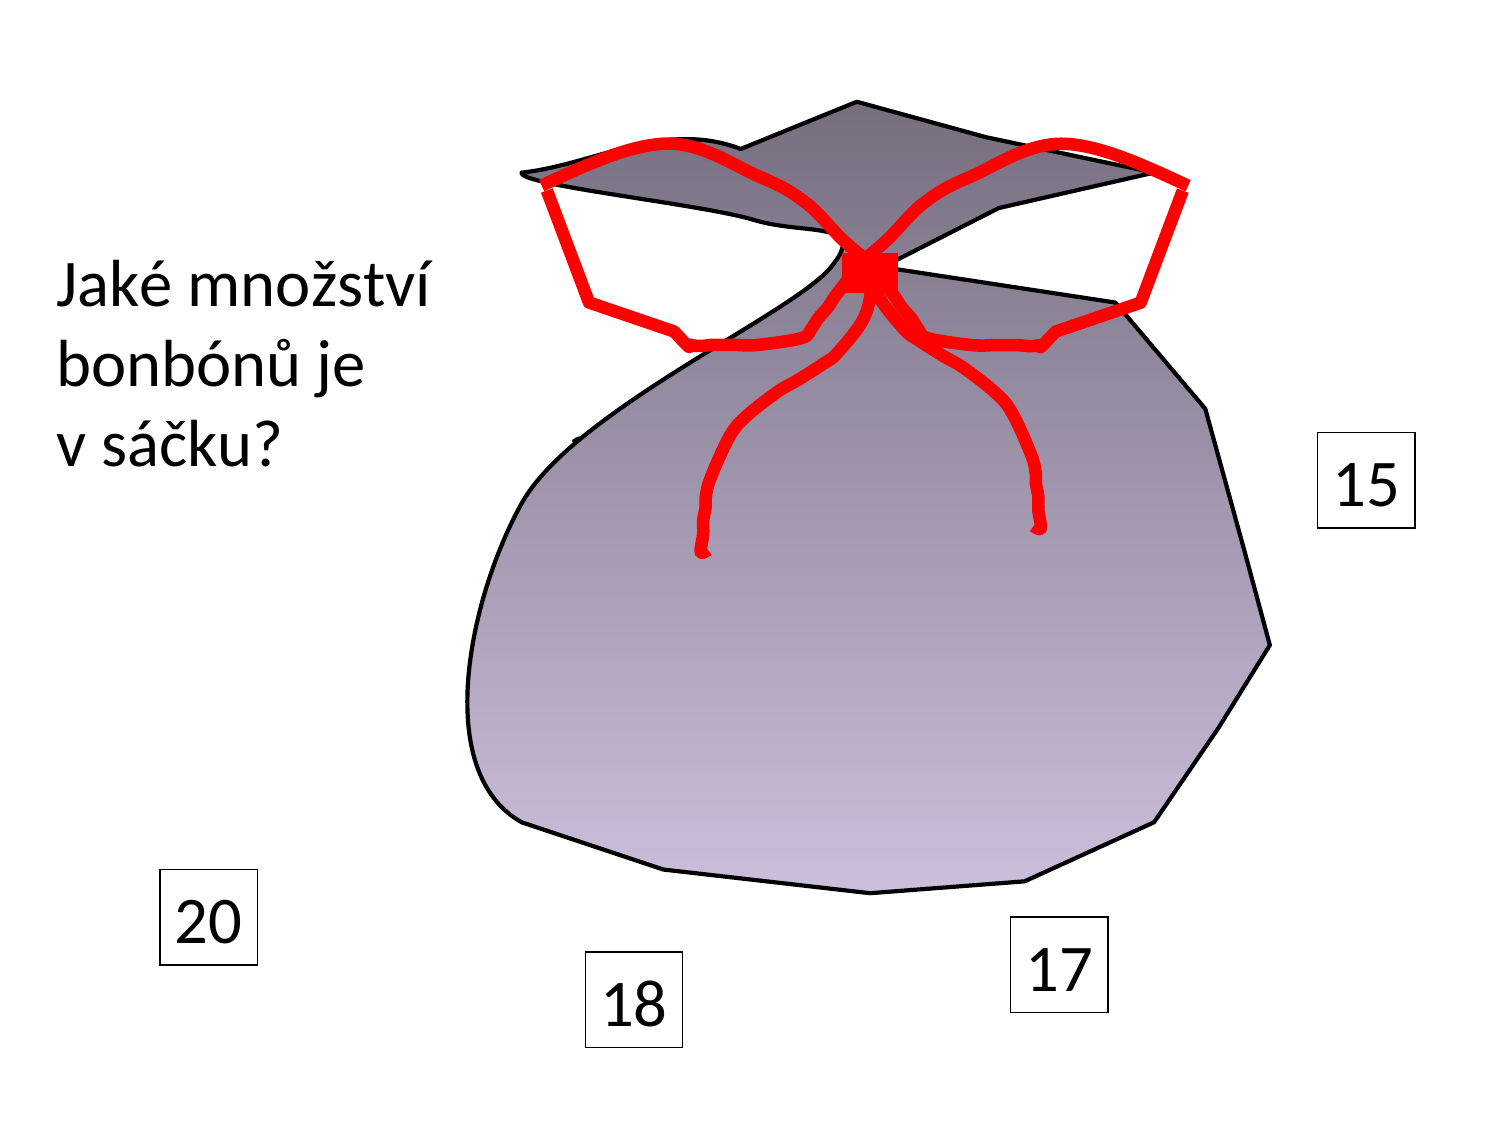

Jaké množství
bonbónů je
v sáčku?
15
20
17
18